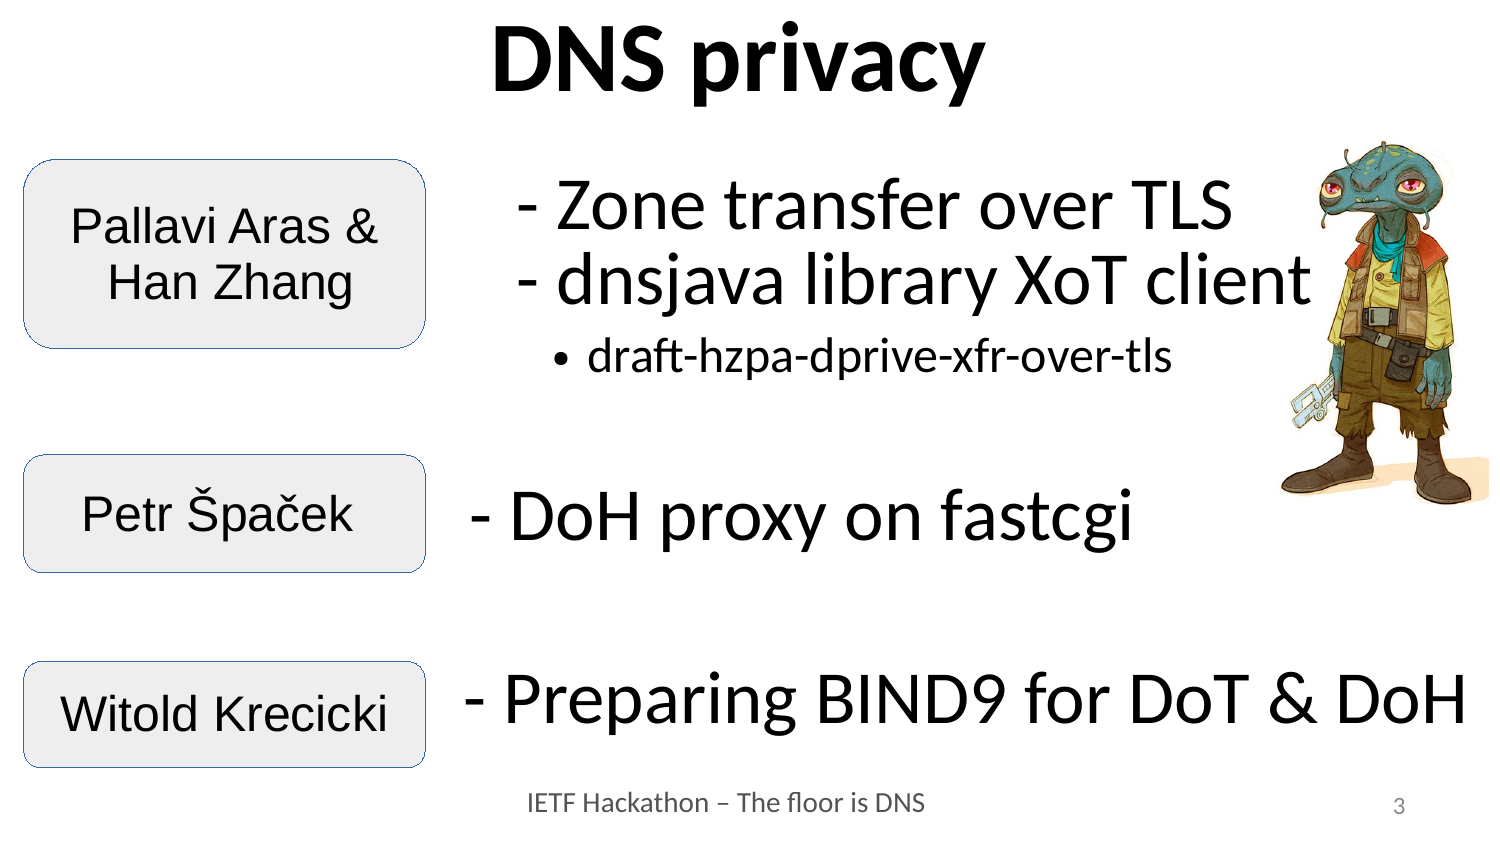

# DNS privacy
Pallavi Aras &
 Han Zhang
- Zone transfer over TLS
- dnsjava library XoT client
draft-hzpa-dprive-xfr-over-tls
Petr Špaček
- DoH proxy on fastcgi
- Preparing BIND9 for DoT & DoH
Witold Krecicki